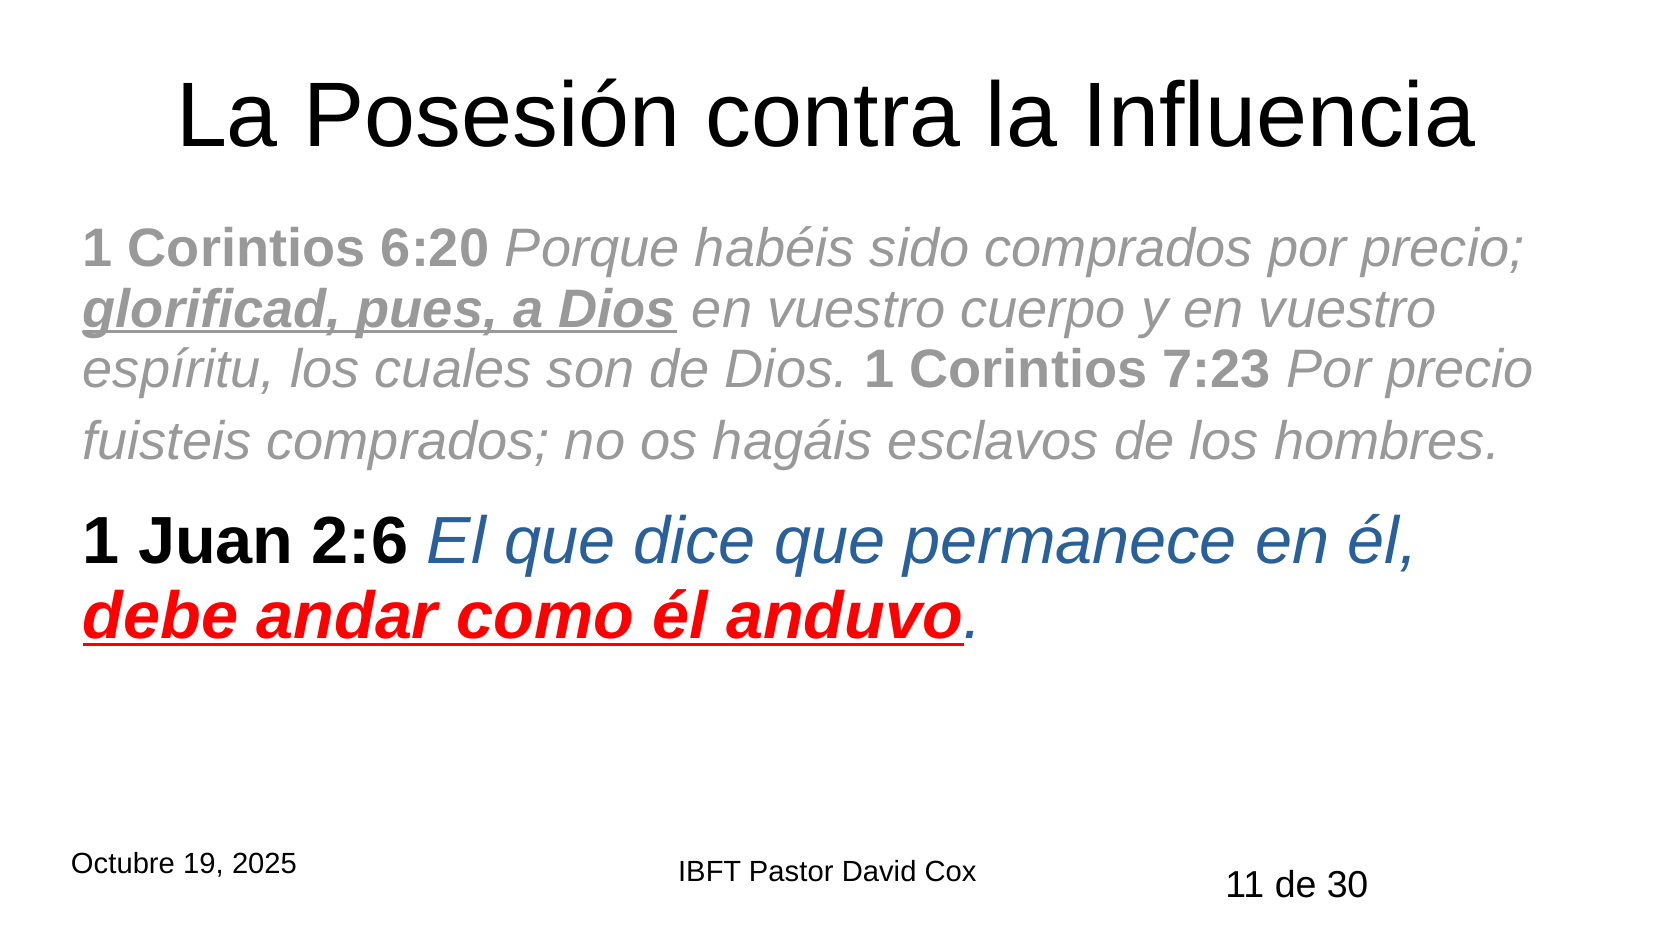

# La Posesión contra la Influencia
1 Corintios 6:20 Porque habéis sido comprados por precio; glorificad, pues, a Dios en vuestro cuerpo y en vuestro espíritu, los cuales son de Dios. 1 Corintios 7:23 Por precio fuisteis comprados; no os hagáis esclavos de los hombres.
1 Juan 2:6 El que dice que permanece en él, debe andar como él anduvo.
Octubre 19, 2025
IBFT Pastor David Cox
 de 30